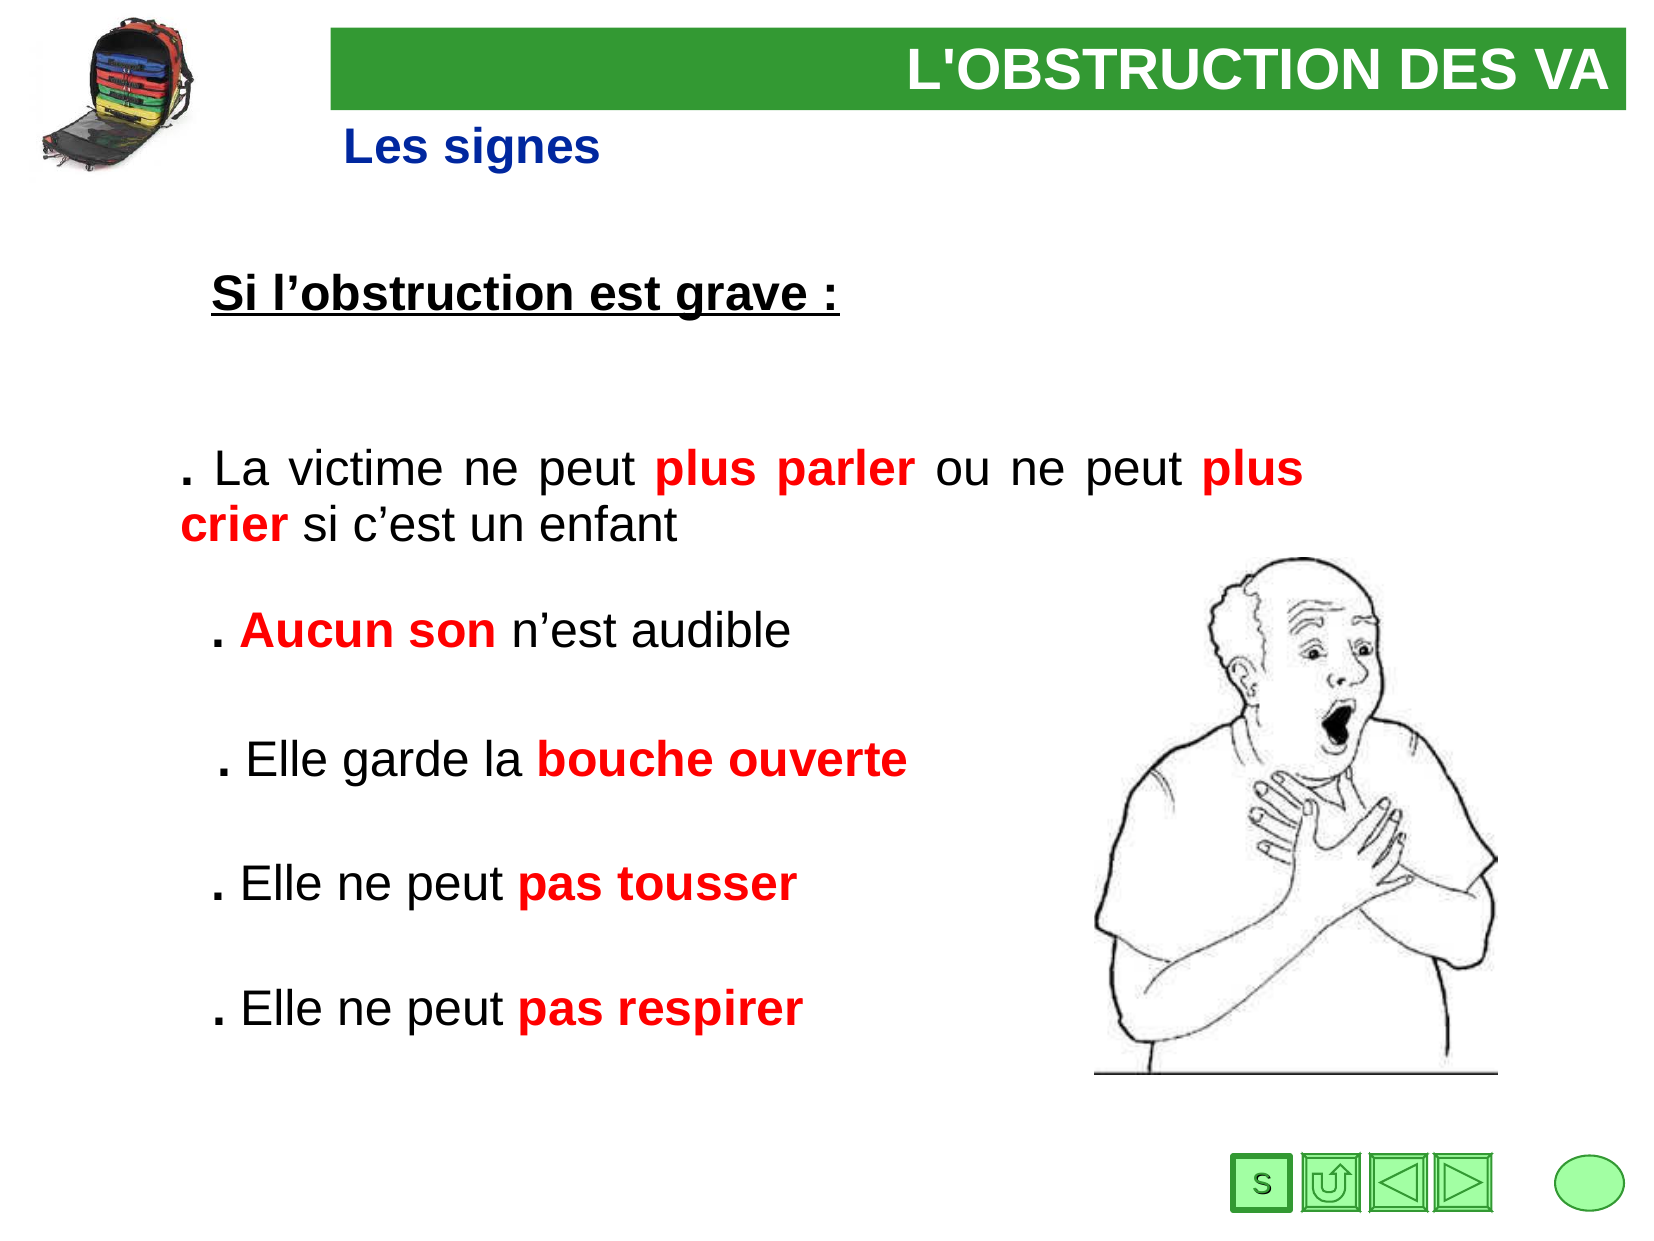

L'OBSTRUCTION DES VA
# Les signes
Si l’obstruction est grave :
. La victime ne peut plus parler ou ne peut plus crier si c’est un enfant
. Aucun son n’est audible
. Elle garde la bouche ouverte
. Elle ne peut pas tousser
. Elle ne peut pas respirer